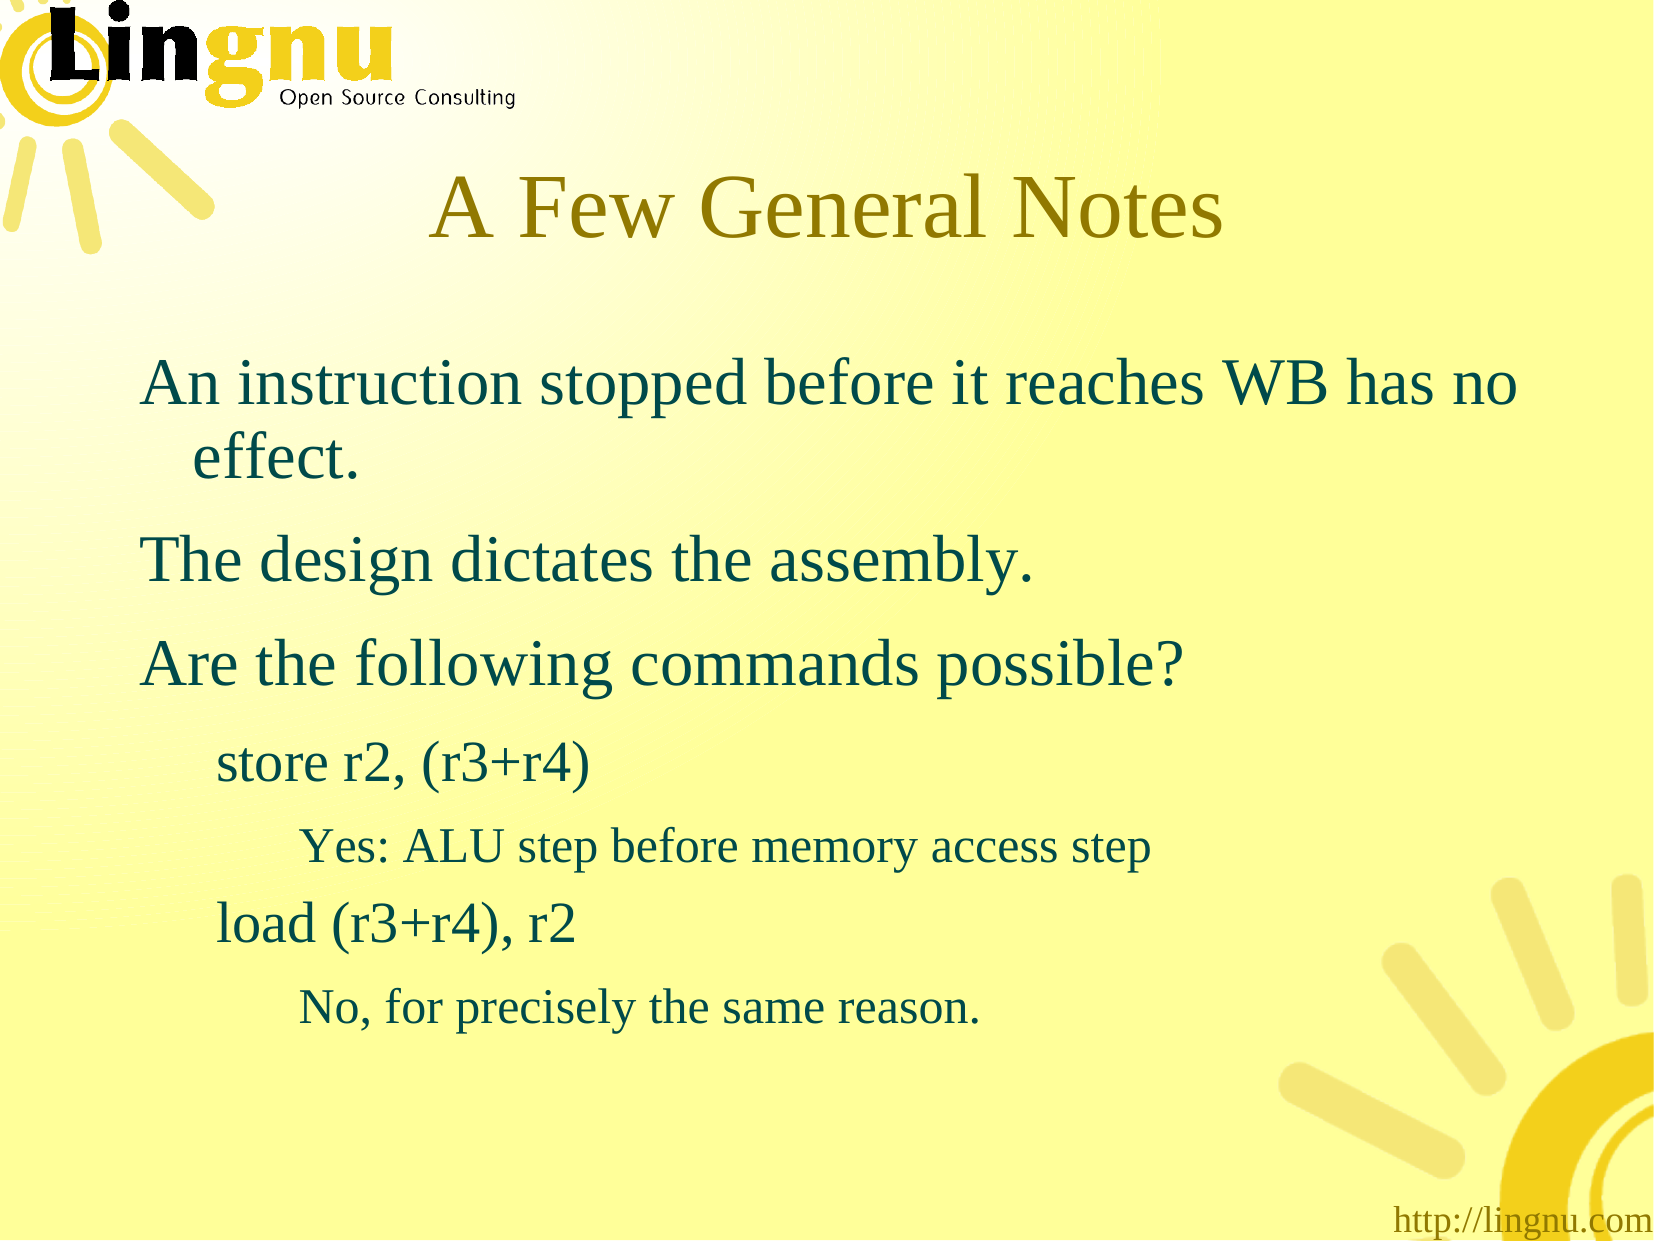

# A Few General Notes
An instruction stopped before it reaches WB has no effect.
The design dictates the assembly.
Are the following commands possible?
store r2, (r3+r4)
Yes: ALU step before memory access step
load (r3+r4), r2
No, for precisely the same reason.